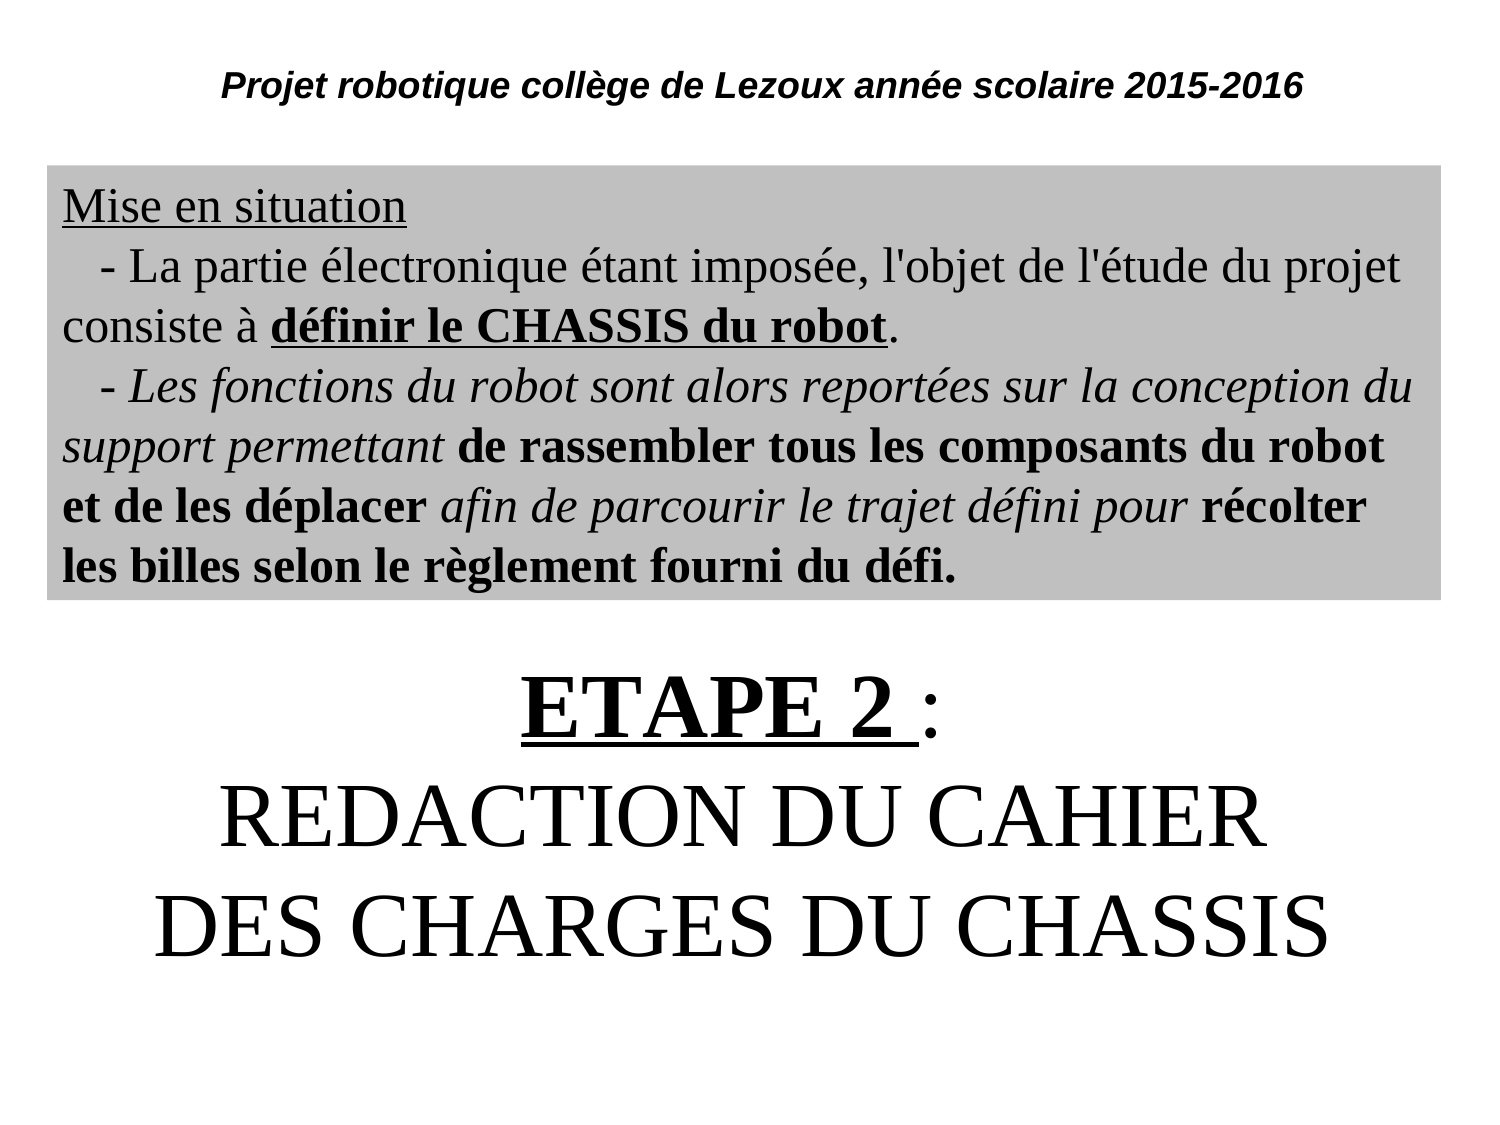

Projet robotique collège de Lezoux année scolaire 2015-2016
Mise en situation
 - La partie électronique étant imposée, l'objet de l'étude du projet consiste à définir le CHASSIS du robot.
 - Les fonctions du robot sont alors reportées sur la conception du support permettant de rassembler tous les composants du robot et de les déplacer afin de parcourir le trajet défini pour récolter les billes selon le règlement fourni du défi.
# ETAPE 2 : REDACTION DU CAHIER DES CHARGES DU CHASSIS